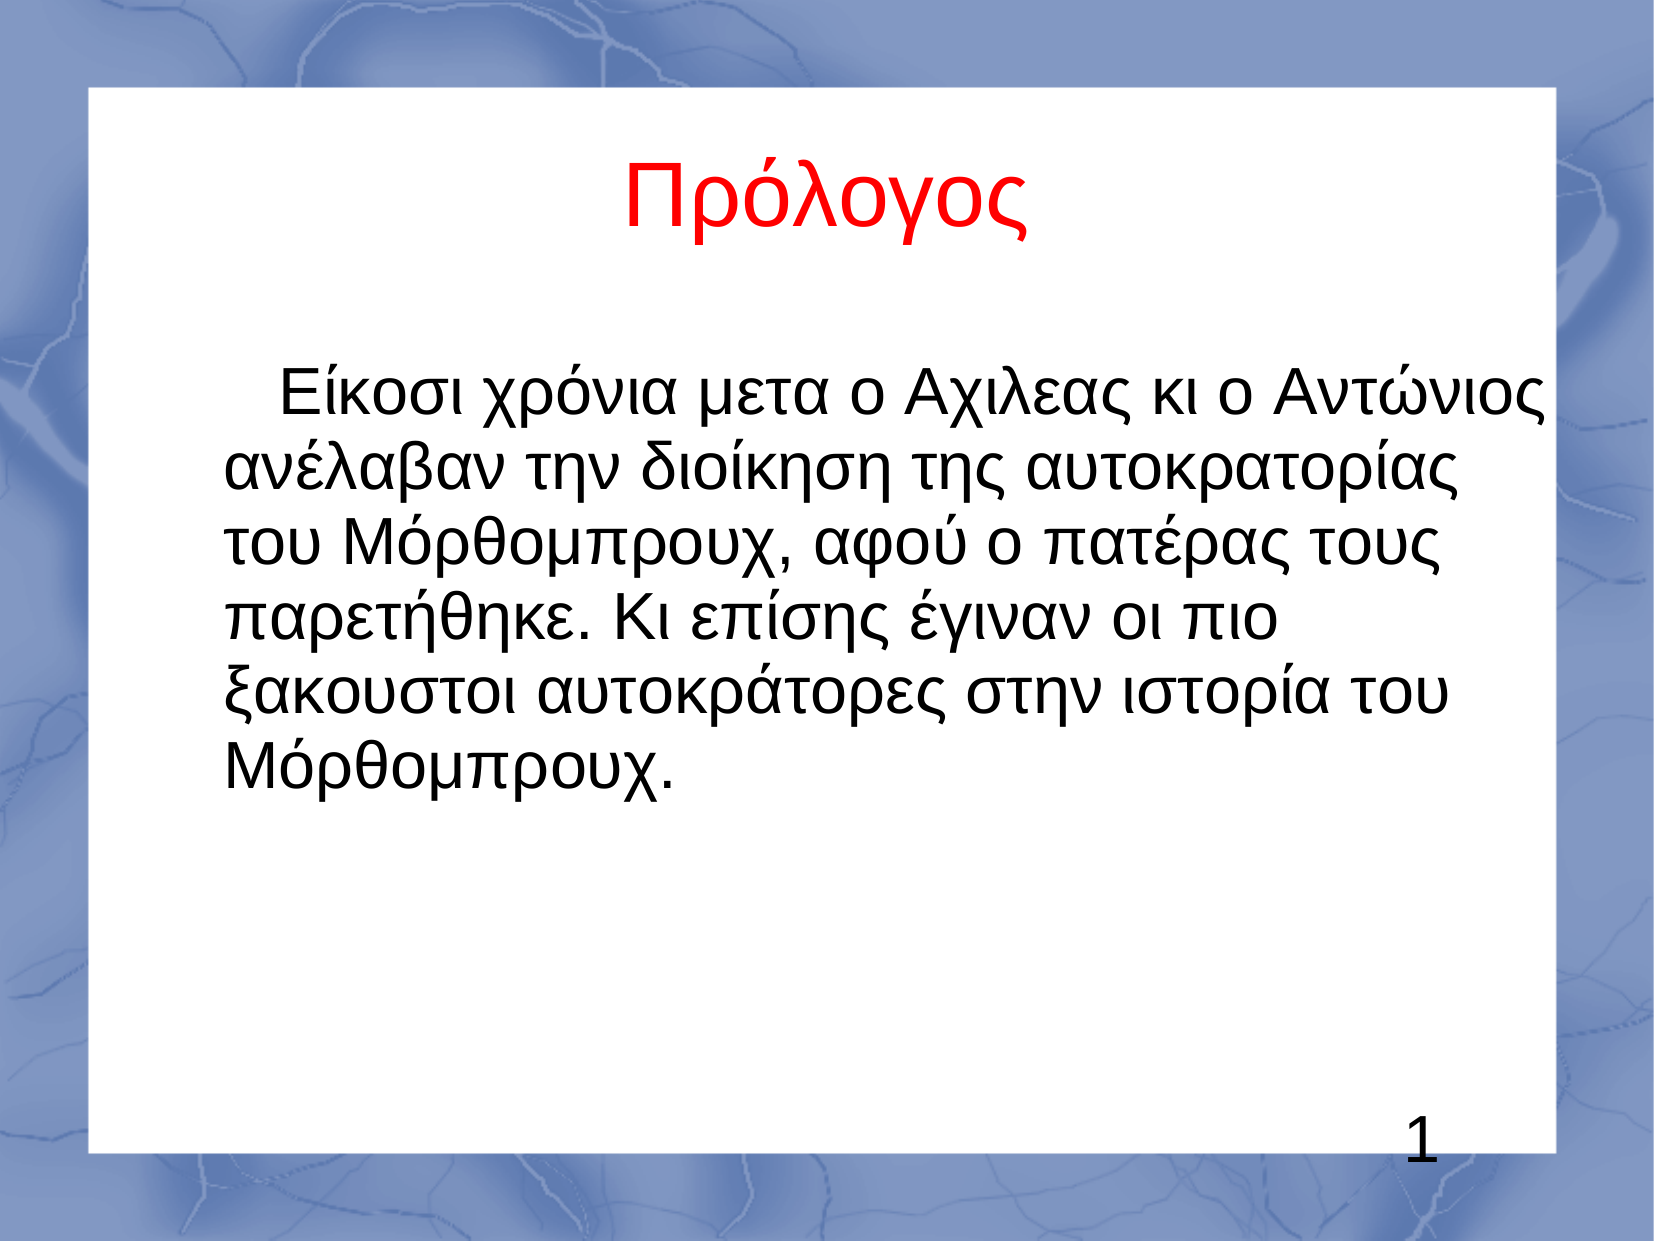

# Πρόλογος
 Είκοσι χρόνια μετα ο Αχιλεας κι ο Αντώνιος ανέλαβαν την διοίκηση της αυτοκρατορίας του Μόρθομπρουχ, αφού ο πατέρας τους παρετήθηκε. Κι επίσης έγιναν οι πιο ξακουστοι αυτοκράτορες στην ιστορία του Μόρθομπρουχ. 1